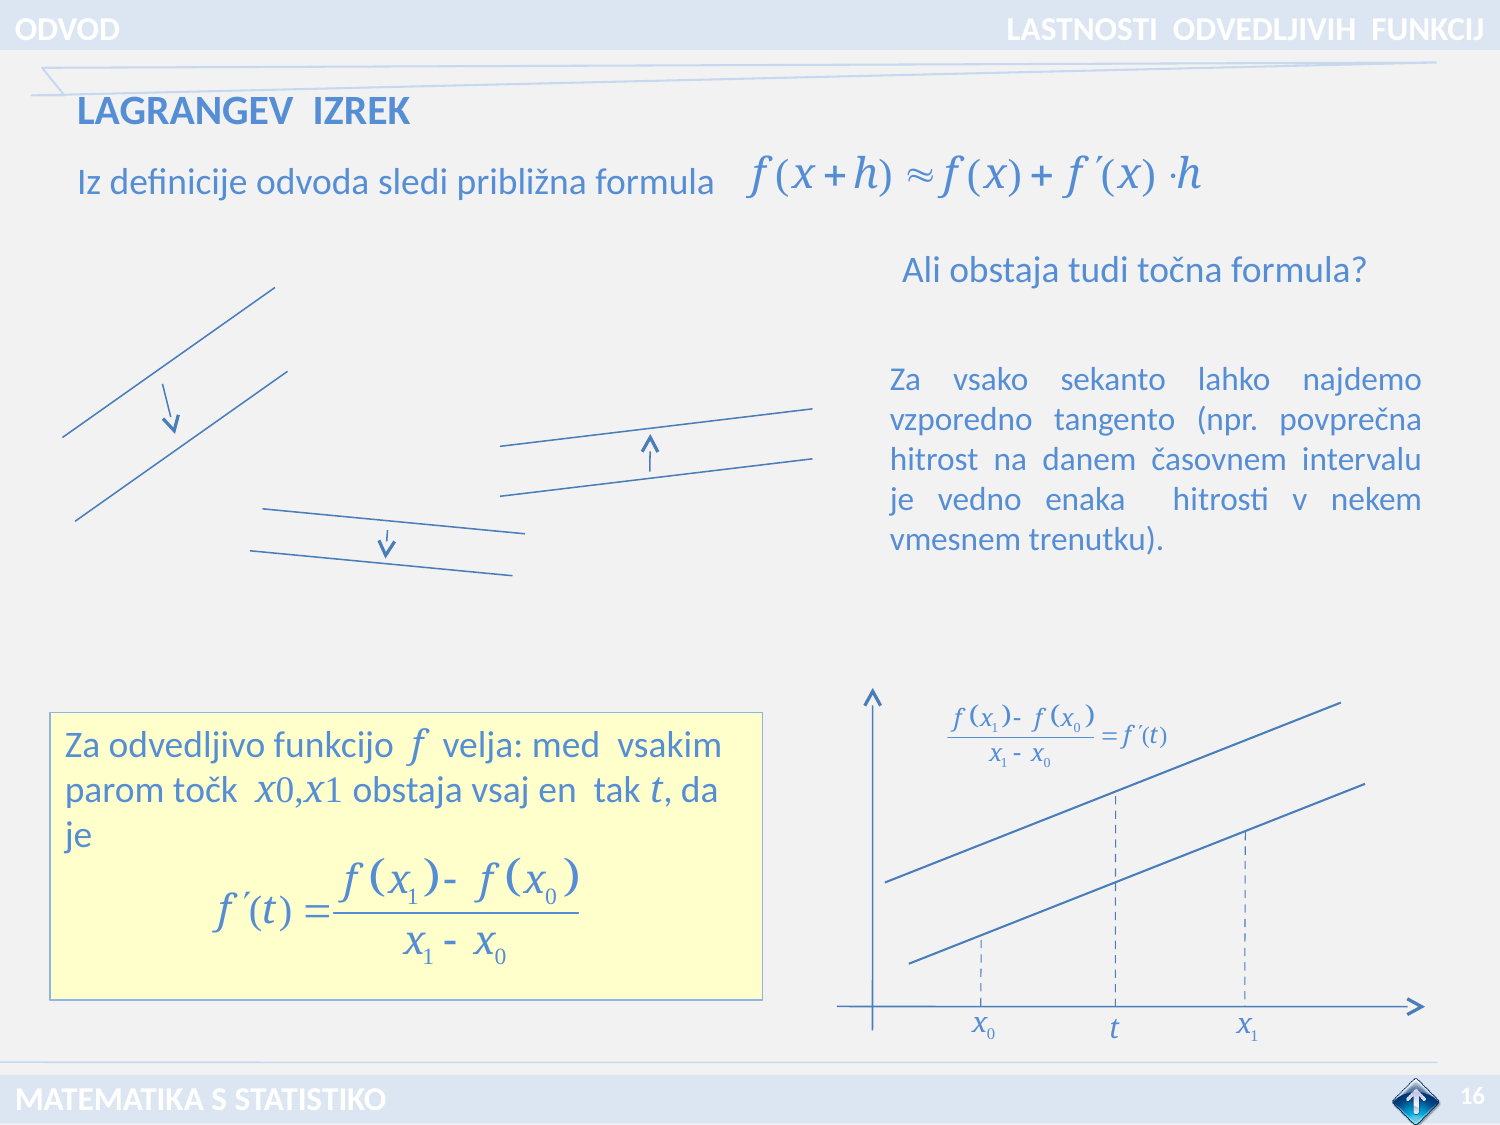

ODVOD
LASTNOSTI ODVEDLJIVIH FUNKCIJ
LAGRANGEV IZREK
Iz definicije odvoda sledi približna formula
Ali obstaja tudi točna formula?
Za vsako sekanto lahko najdemo vzporedno tangento (npr. povprečna hitrost na danem časovnem intervalu je vedno enaka hitrosti v nekem vmesnem trenutku).
Za odvedljivo funkcijo f velja: med vsakim parom točk x0,x1 obstaja vsaj en tak t, da je
MATEMATIKA S STATISTIKO